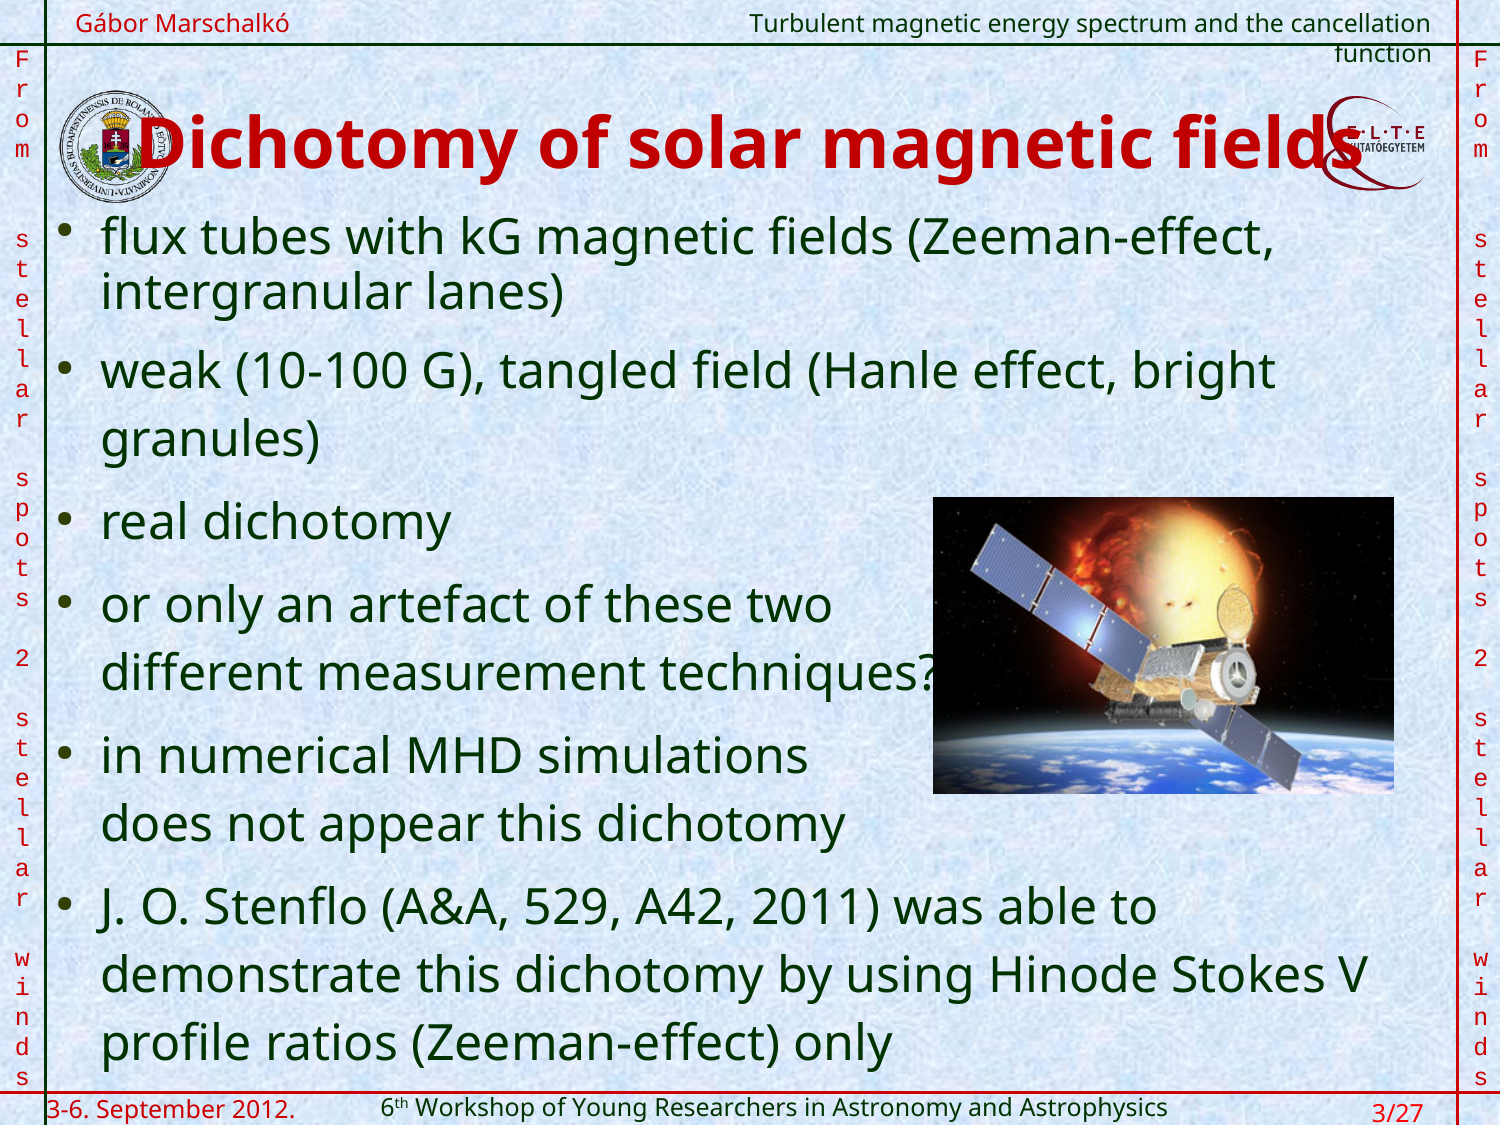

Dichotomy of solar magnetic fields
# flux tubes with kG magnetic fields (Zeeman-effect, intergranular lanes)
weak (10-100 G), tangled field (Hanle effect, bright granules)
real dichotomy
or only an artefact of these two
different measurement techniques?
in numerical MHD simulations
does not appear this dichotomy
J. O. Stenflo (A&A, 529, A42, 2011) was able to demonstrate this dichotomy by using Hinode Stokes V profile ratios (Zeeman-effect) only